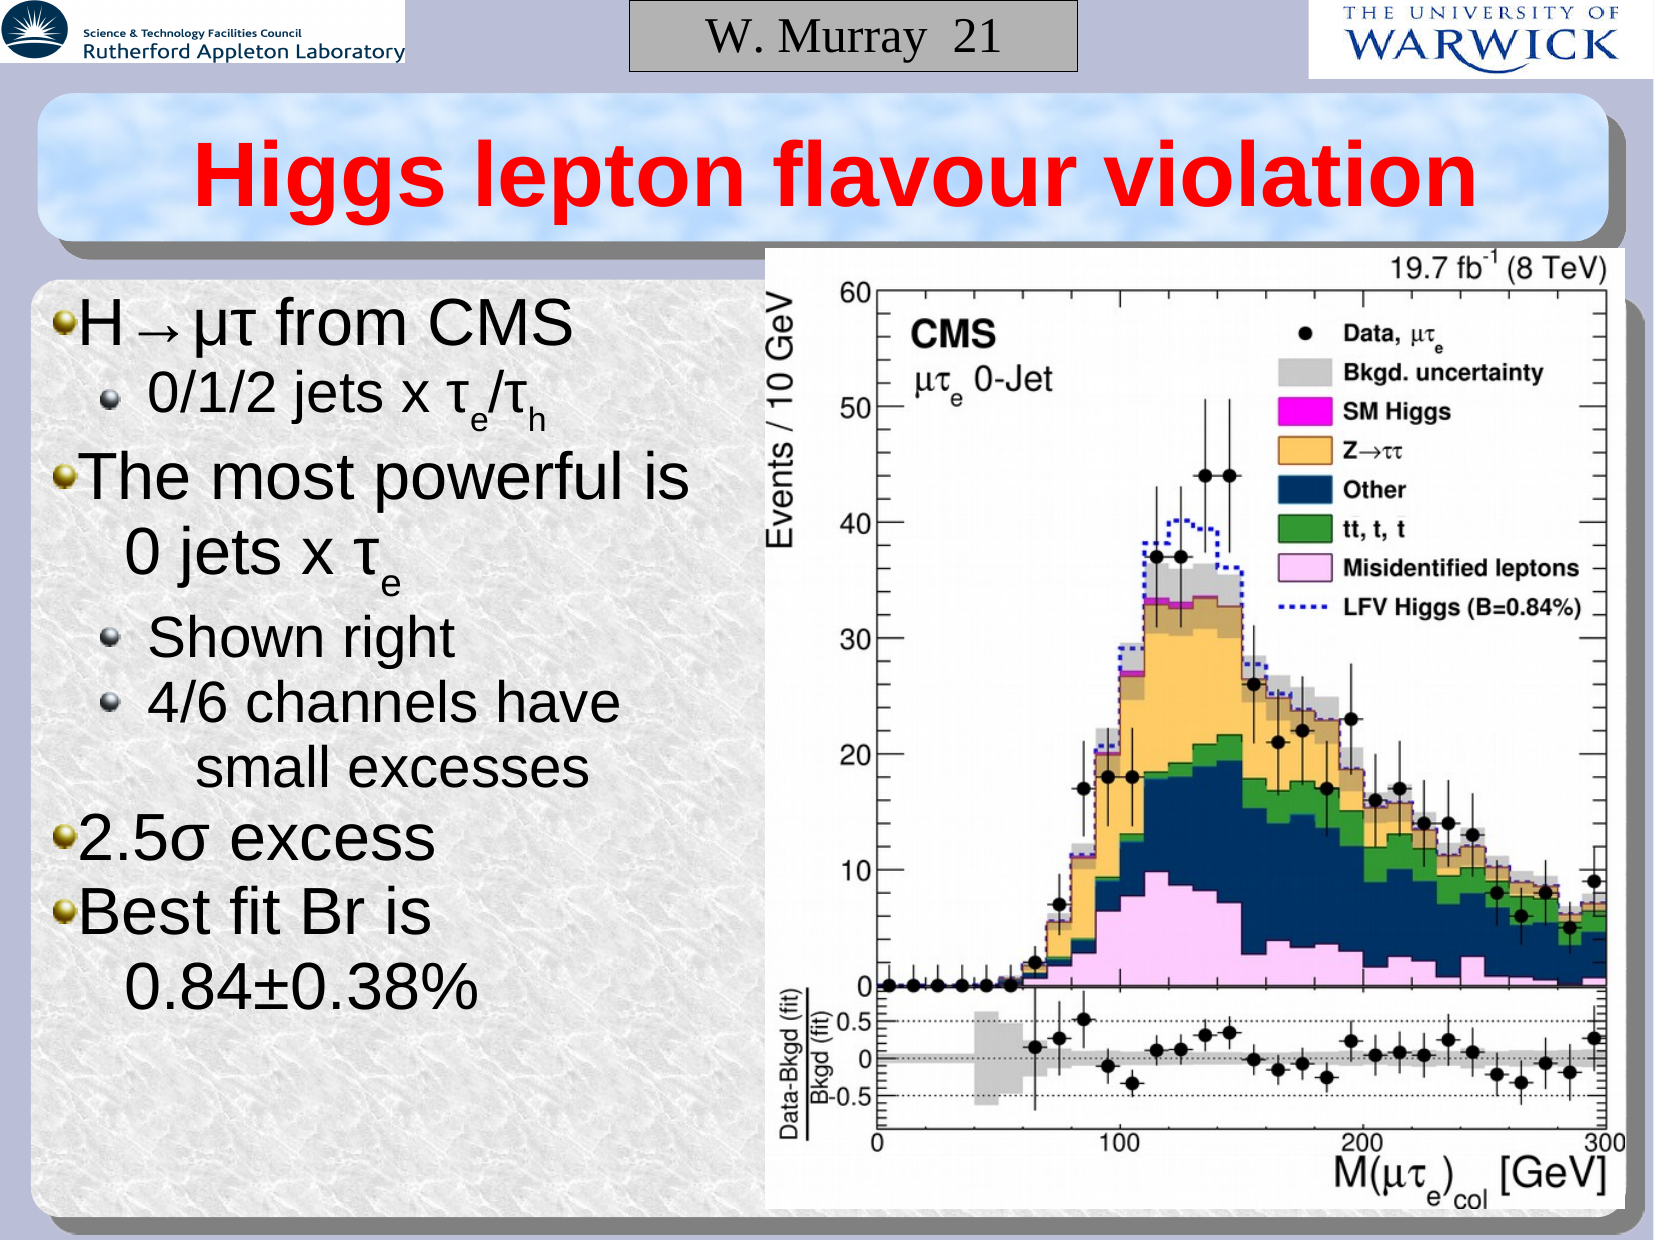

# Higgs lepton flavour violation
H→μτ from CMS
0/1/2 jets x τe/τh
The most powerful is 0 jets x τe
Shown right
4/6 channels have small excesses
2.5σ excess
Best fit Br is 0.84±0.38%